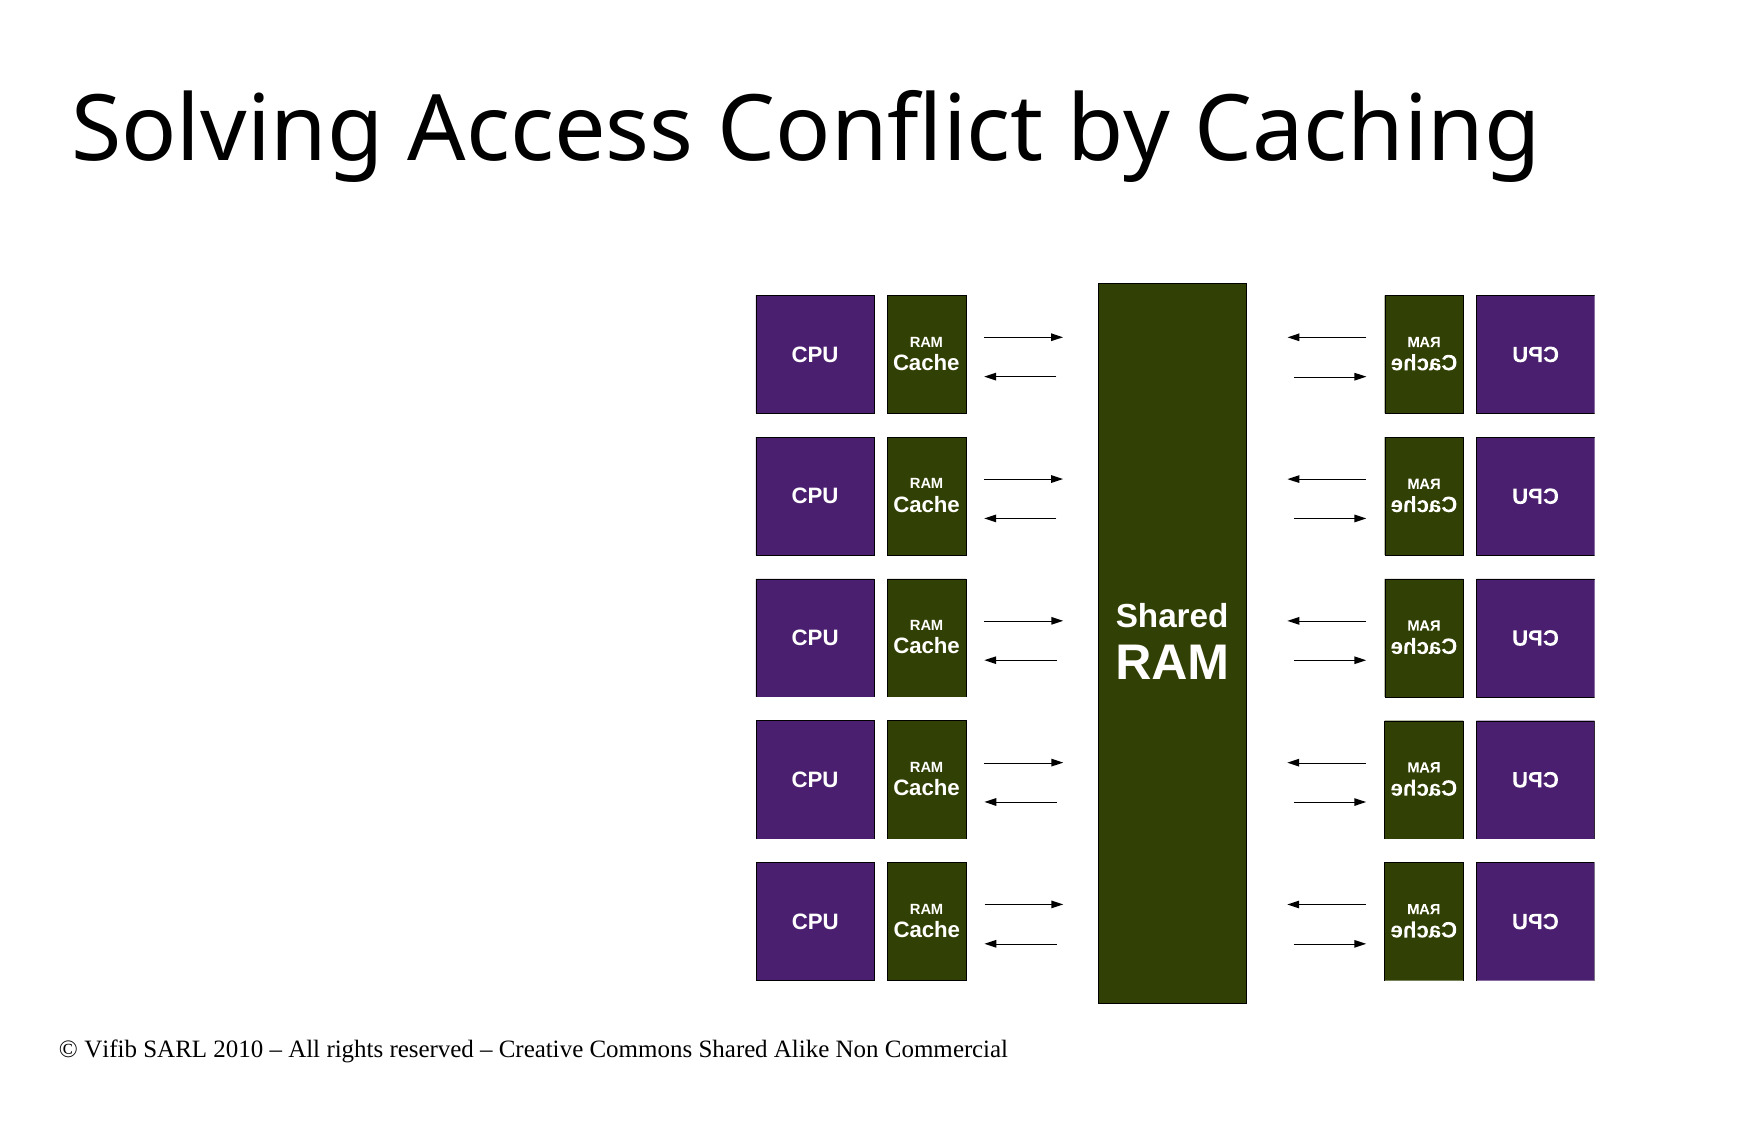

# Solving Access Conflict by Caching
Shared
RAM